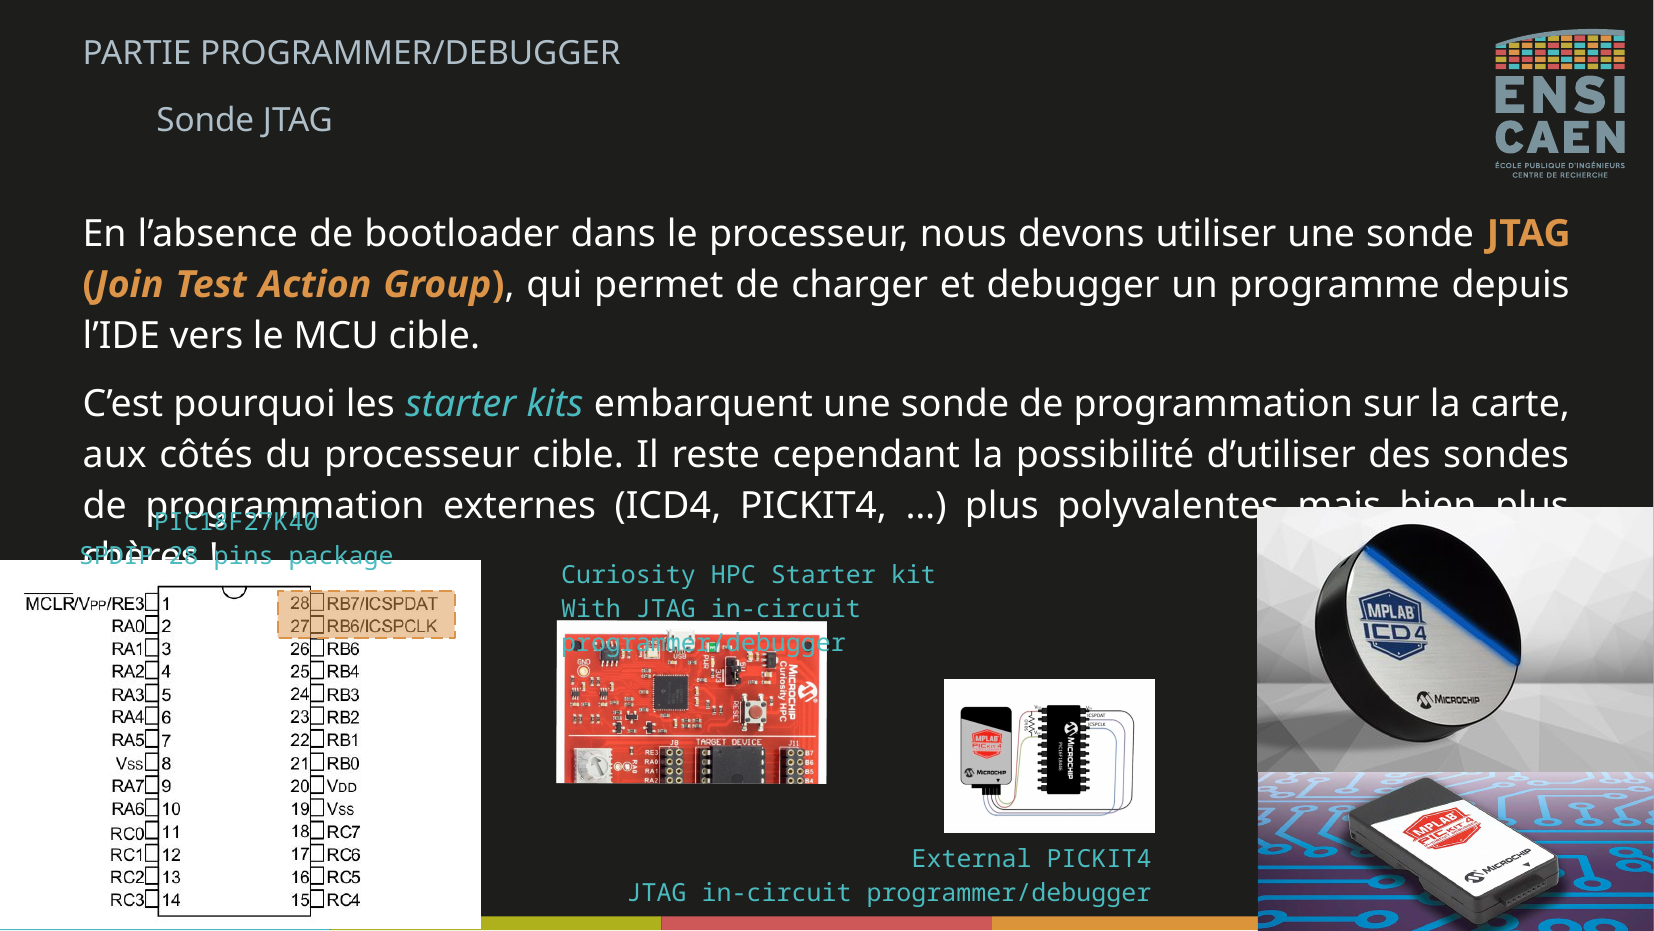

# PARTIE PROGRAMMER/DEBUGGER Sonde JTAG
En l’absence de bootloader dans le processeur, nous devons utiliser une sonde JTAG (Join Test Action Group), qui permet de charger et debugger un programme depuis l’IDE vers le MCU cible.
C’est pourquoi les starter kits embarquent une sonde de programmation sur la carte, aux côtés du processeur cible. Il reste cependant la possibilité d’utiliser des sondes de programmation externes (ICD4, PICKIT4, …) plus polyvalentes mais bien plus chères !
PIC18F27K40
SPDIP 28 pins package
Curiosity HPC Starter kit
With JTAG in-circuit programmer/debugger
External PICKIT4
JTAG in-circuit programmer/debugger